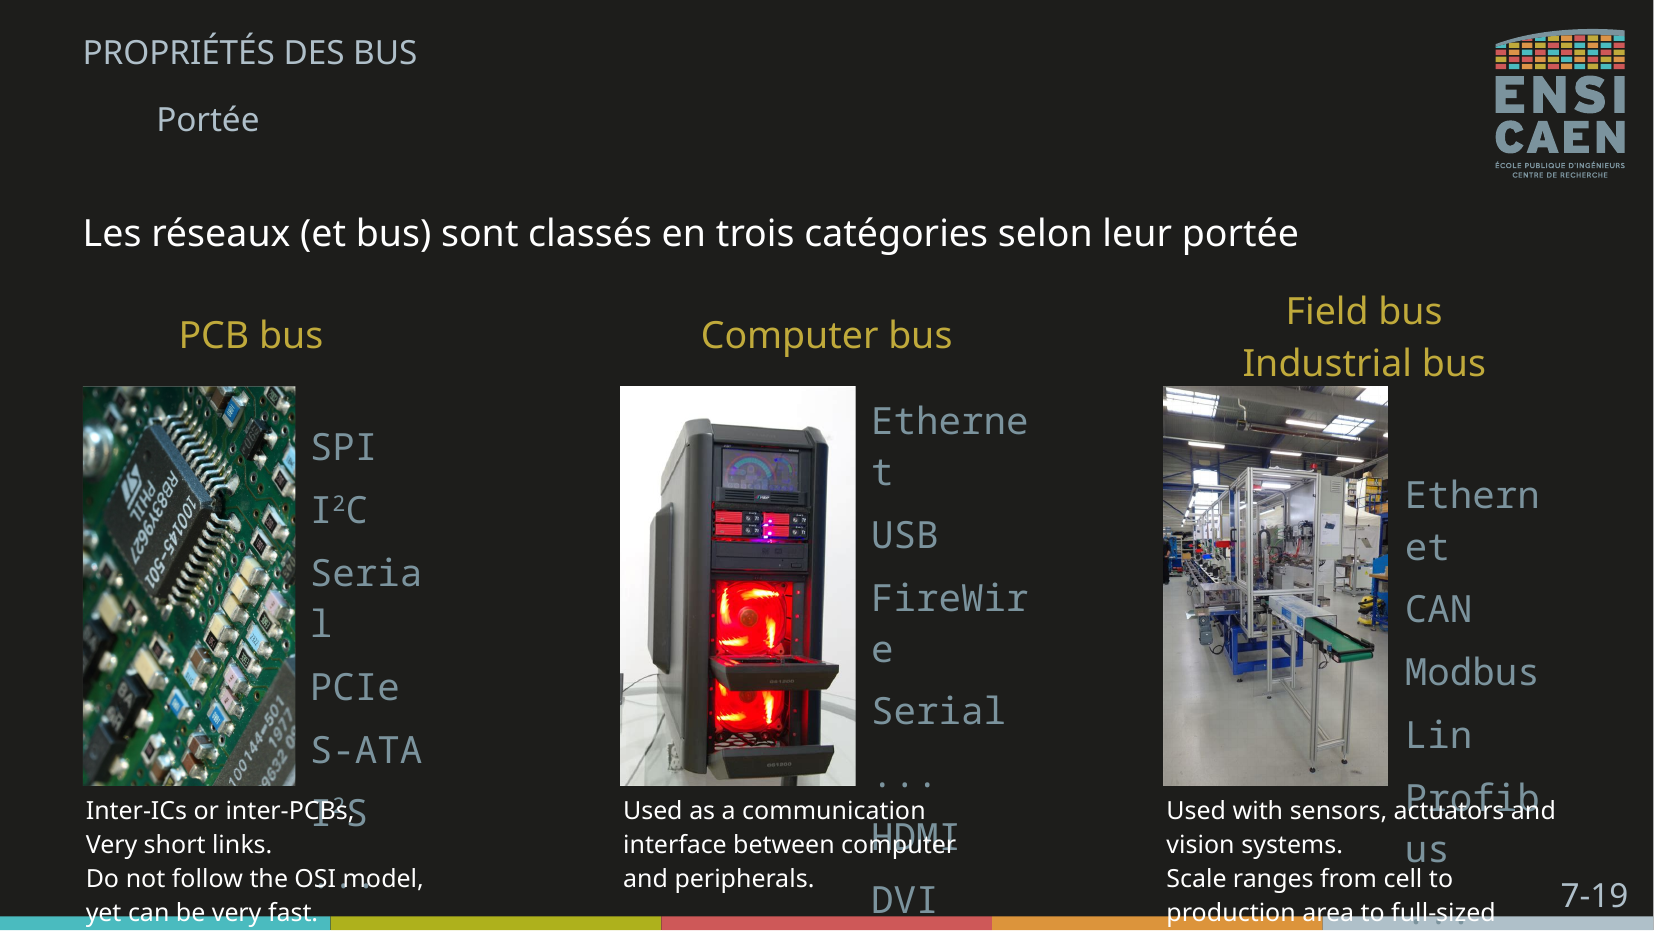

# PROPRIÉTÉS DES BUS Portée
Les réseaux (et bus) sont classés en trois catégories selon leur portée
Field bus
Industrial bus
PCB bus
Computer bus
Ethernet
USB
FireWire
Serial
...
HDMI
DVI
...
SPI
I2C
Serial
PCIe
S-ATA
I2S
...
Ethernet
CAN
Modbus
Lin
Profibus
...
Inter-ICs or inter-PCBs,
Very short links.
Do not follow the OSI model, yet can be very fast.
Used as a communication interface between computer and peripherals.
Used with sensors, actuators and vision systems.
Scale ranges from cell to production area to full-sized factory.